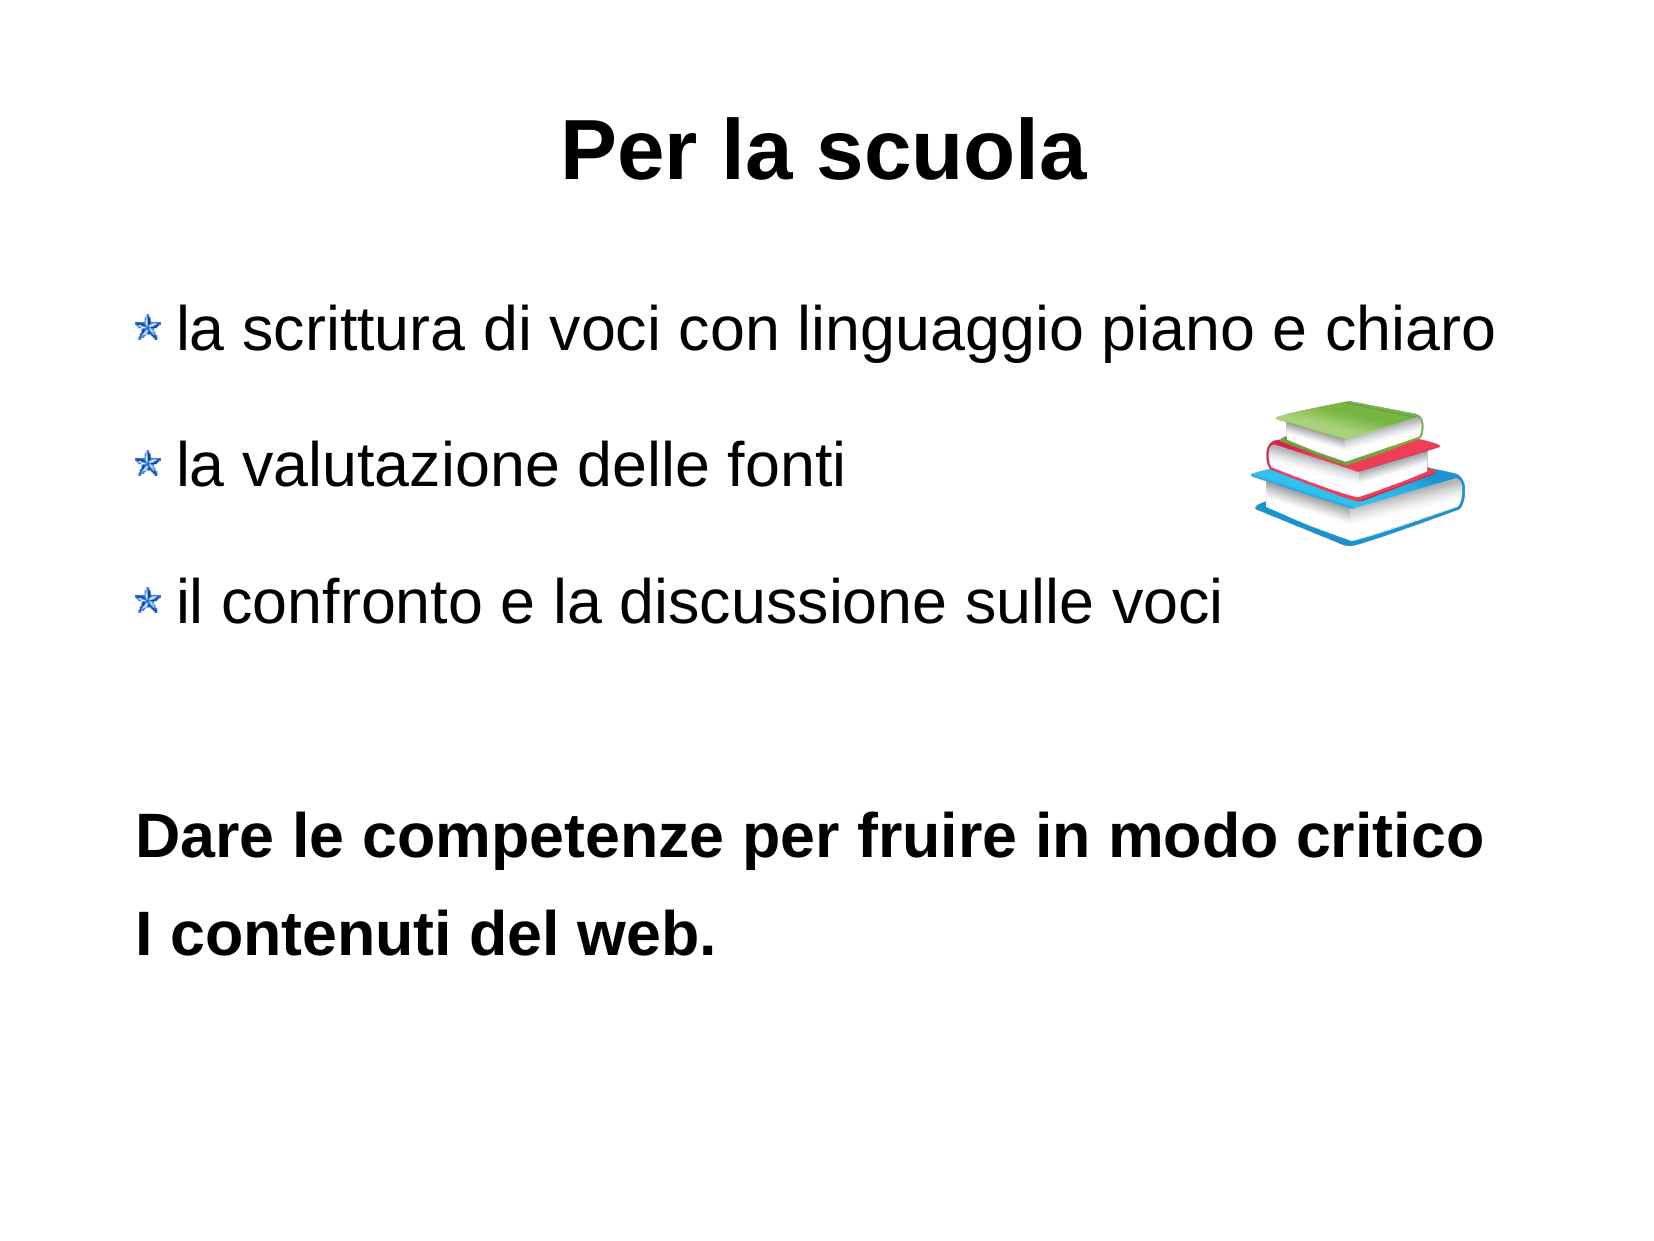

# Per la scuola
 la scrittura di voci con linguaggio piano e chiaro
 la valutazione delle fonti
 il confronto e la discussione sulle voci
Dare le competenze per fruire in modo critico
I contenuti del web.